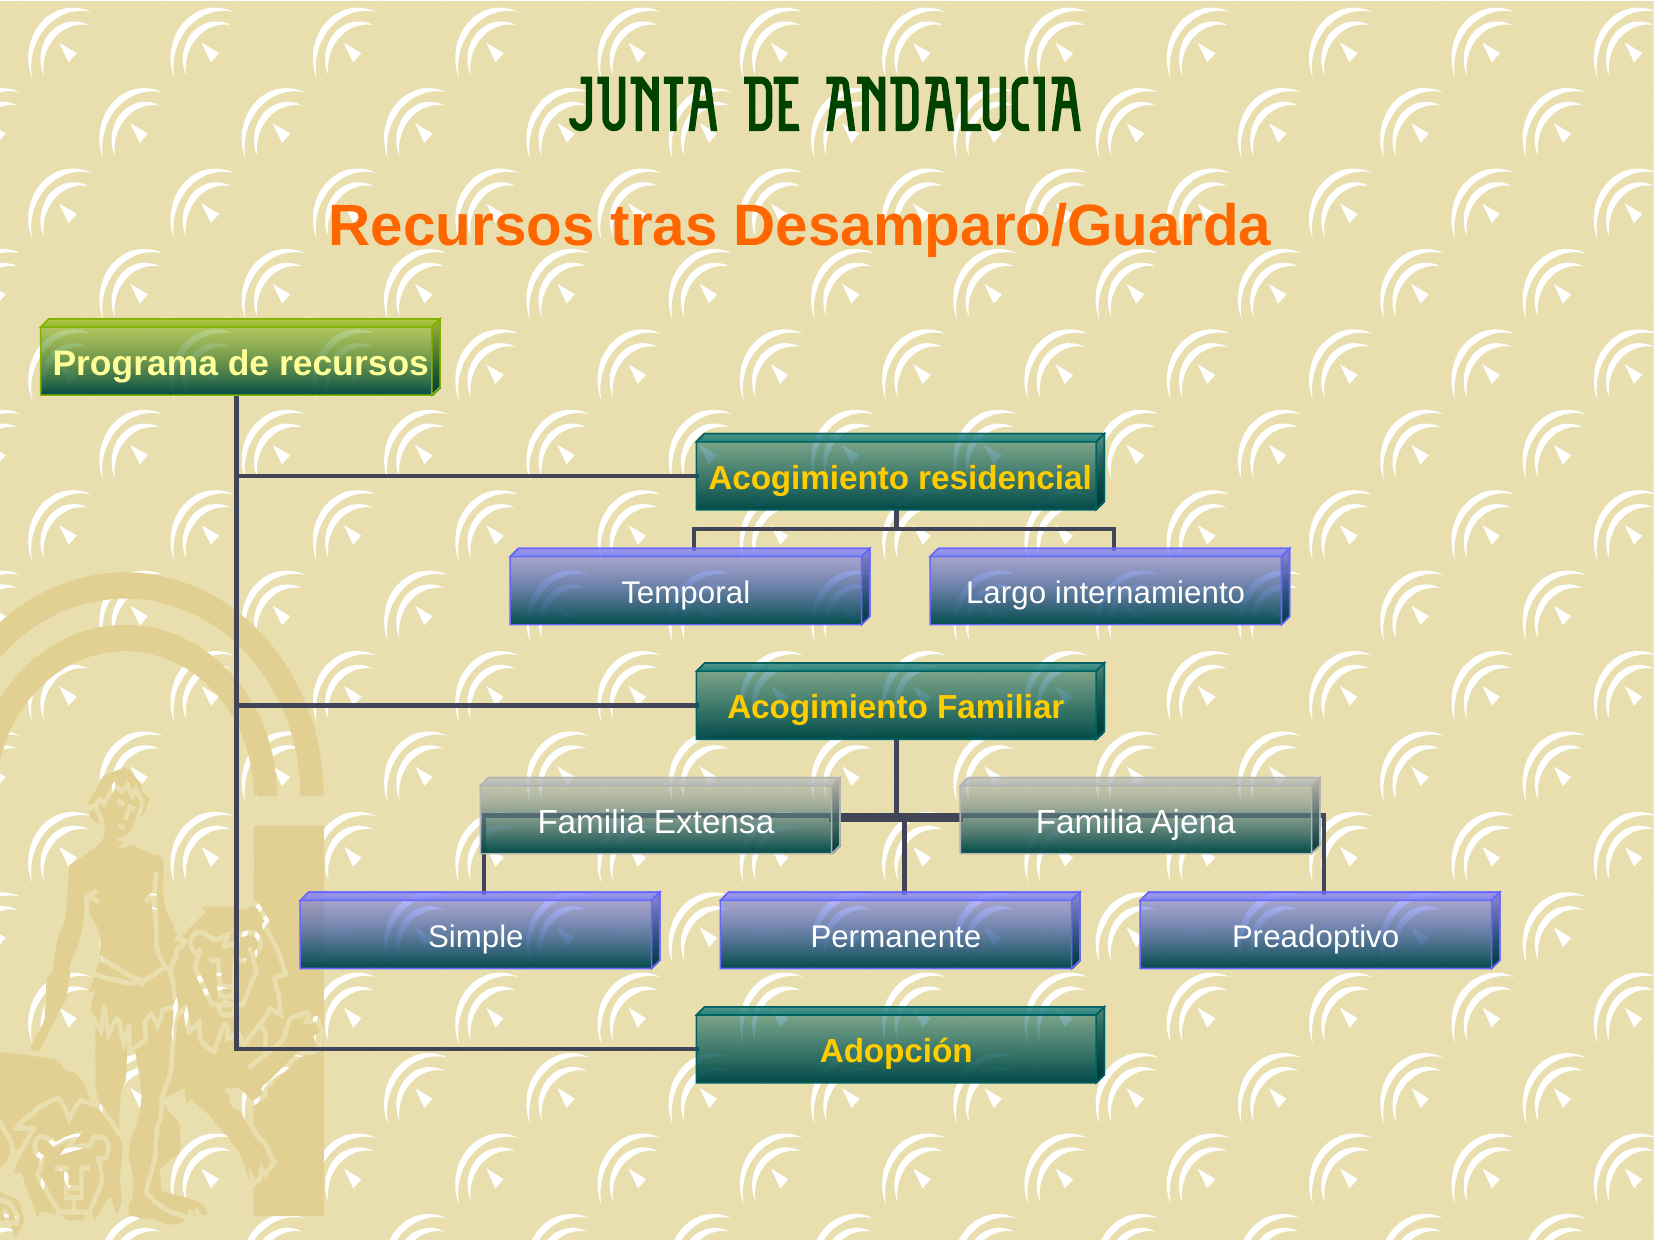

Recursos tras Desamparo/Guarda
#
Programa de recursos
Acogimiento residencial
Temporal
Largo internamiento
Acogimiento Familiar
Familia Extensa
Familia Ajena
Simple
Permanente
Preadoptivo
Adopción